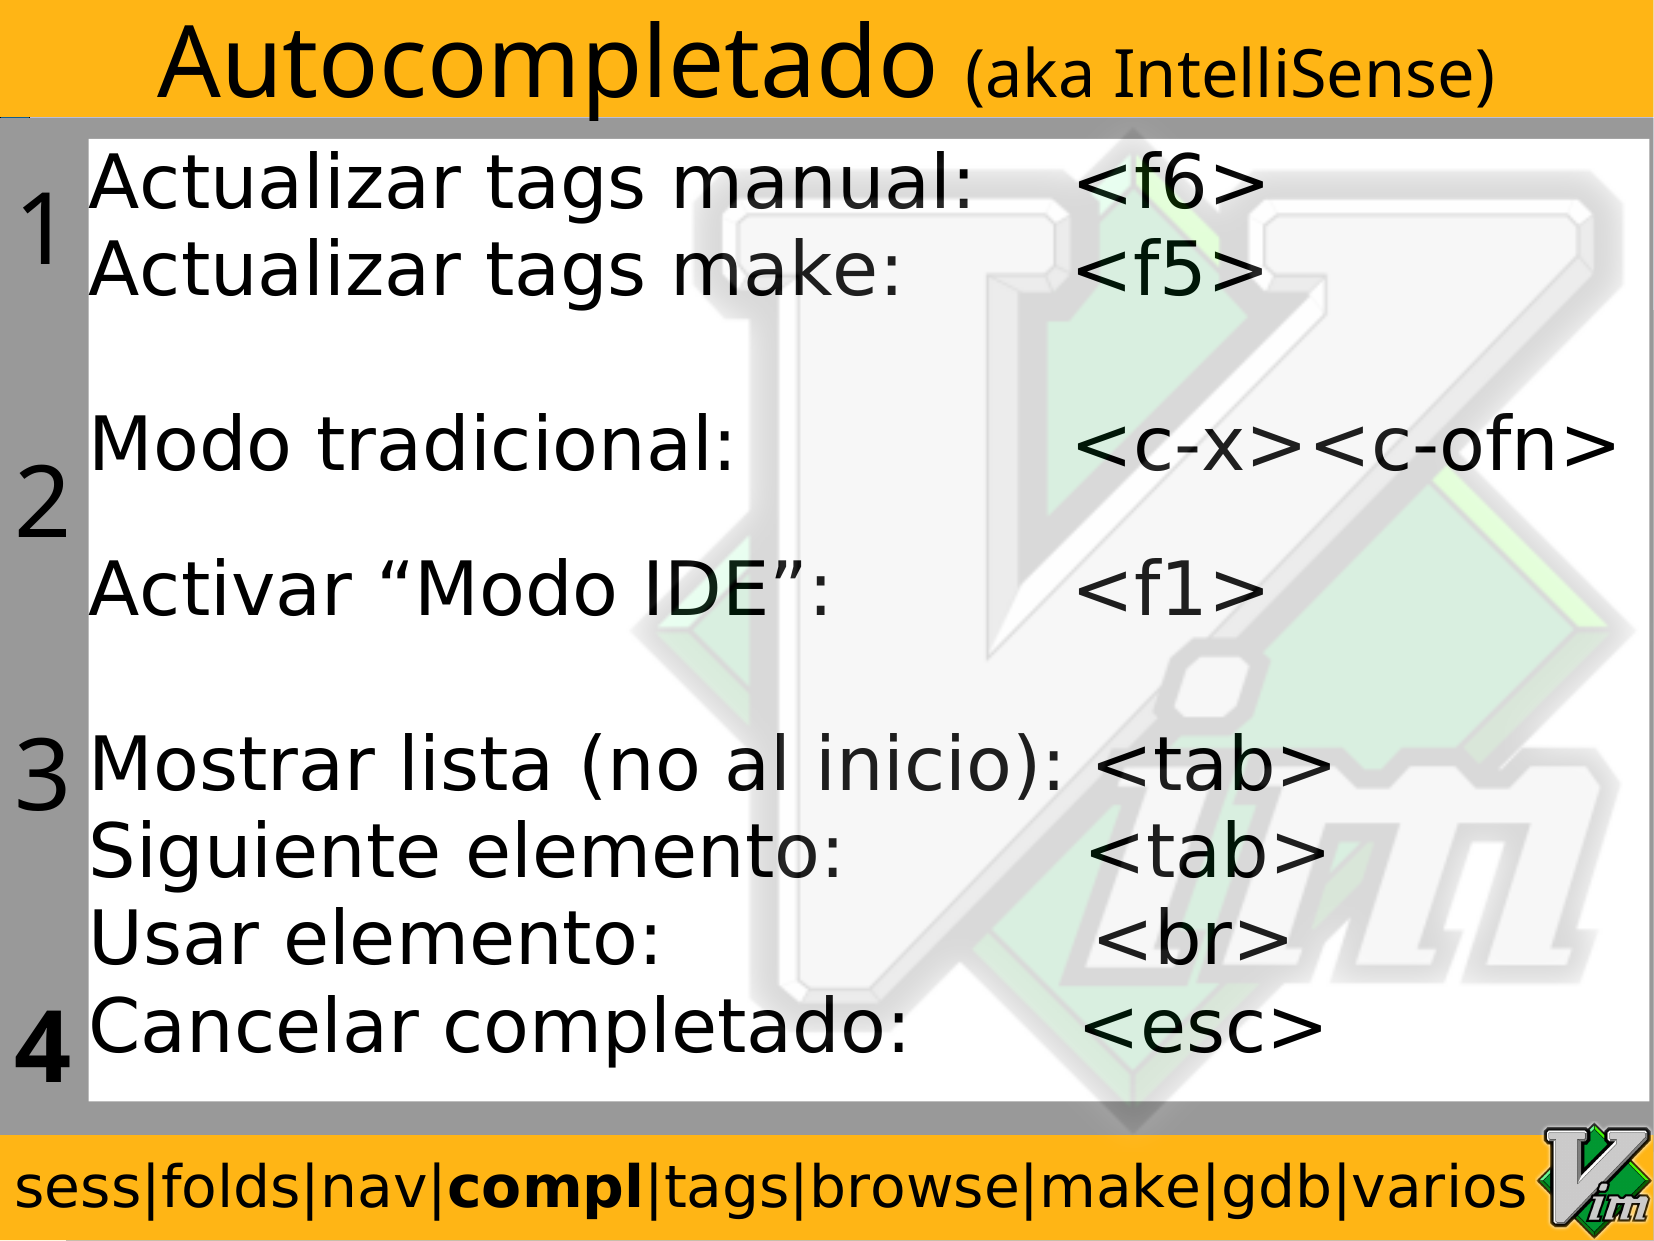

Autocompletado (aka IntelliSense)
1 - Introducción
2 - Novatos
3 - Power Users
4 -Desarrolladores
Actualizar tags manual: <f6>
Actualizar tags make: <f5>
Modo tradicional: <c-x><c-ofn>
Activar “Modo IDE”: <f1>
Mostrar lista (no al inicio): <tab>
Siguiente elemento: <tab>
Usar elemento: <br>
Cancelar completado: <esc>
sess|folds|nav|compl|tags|browse|make|gdb|varios